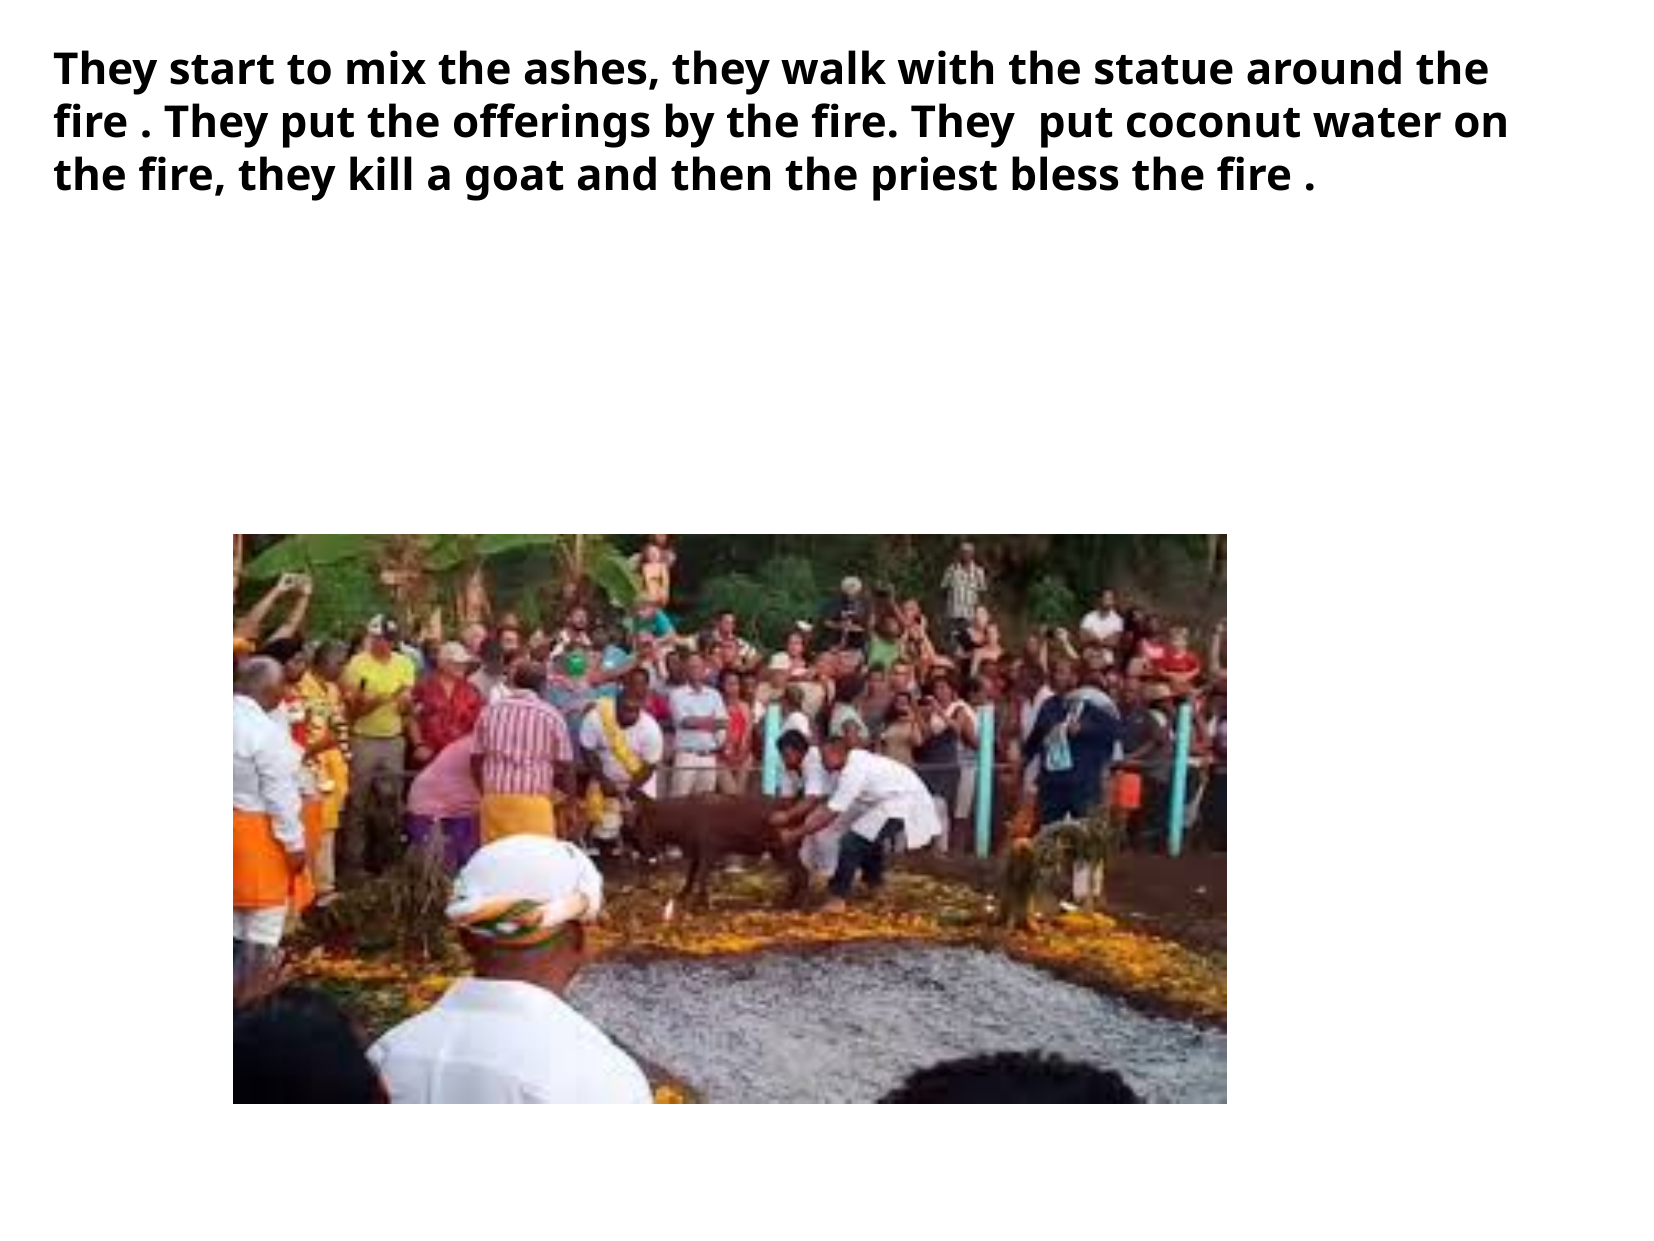

# They start to mix the ashes, they walk with the statue around the fire . They put the offerings by the fire. They put coconut water on the fire, they kill a goat and then the priest bless the fire .